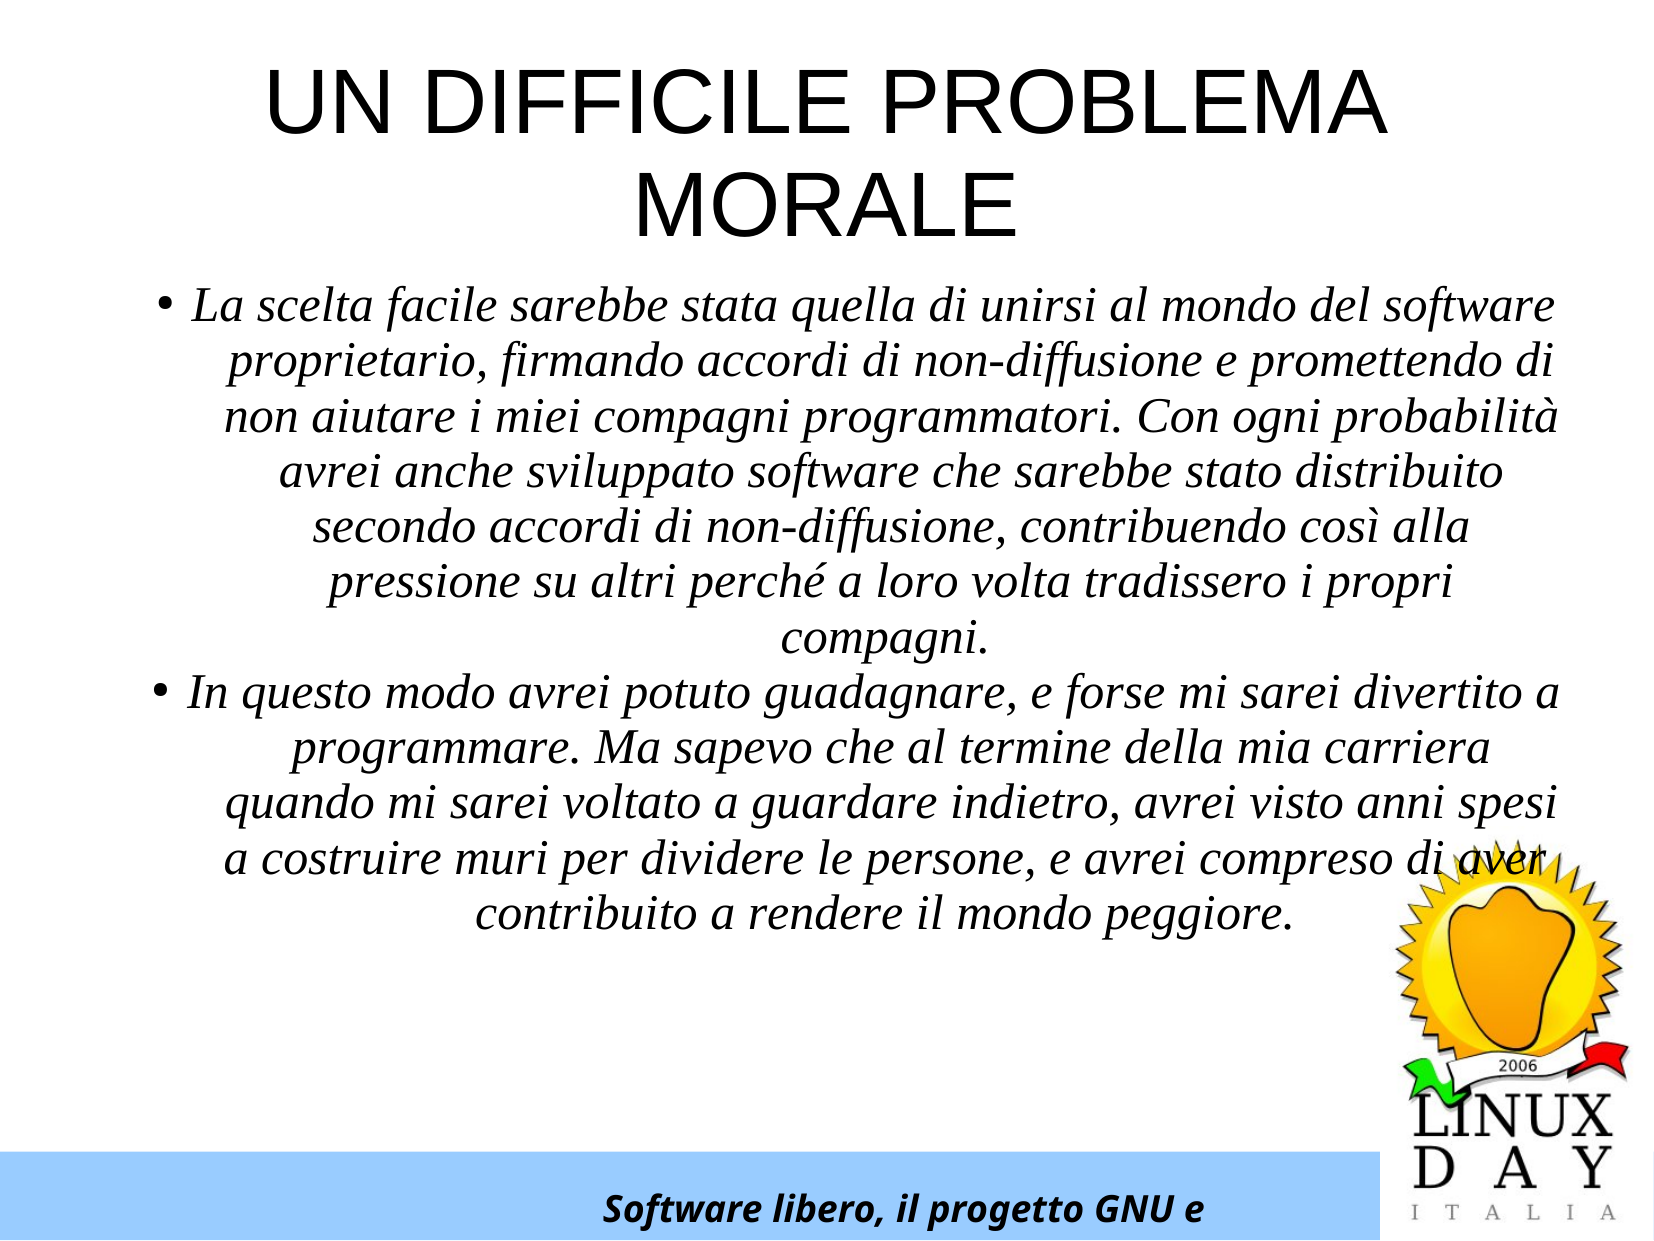

# UN DIFFICILE PROBLEMA MORALE
La scelta facile sarebbe stata quella di unirsi al mondo del software proprietario, firmando accordi di non-diffusione e promettendo di non aiutare i miei compagni programmatori. Con ogni probabilità avrei anche sviluppato software che sarebbe stato distribuito secondo accordi di non-diffusione, contribuendo così alla pressione su altri perché a loro volta tradissero i propri compagni.
In questo modo avrei potuto guadagnare, e forse mi sarei divertito a programmare. Ma sapevo che al termine della mia carriera quando mi sarei voltato a guardare indietro, avrei visto anni spesi a costruire muri per dividere le persone, e avrei compreso di aver
contribuito a rendere il mondo peggiore.
Software libero, il progetto GNU e Linux